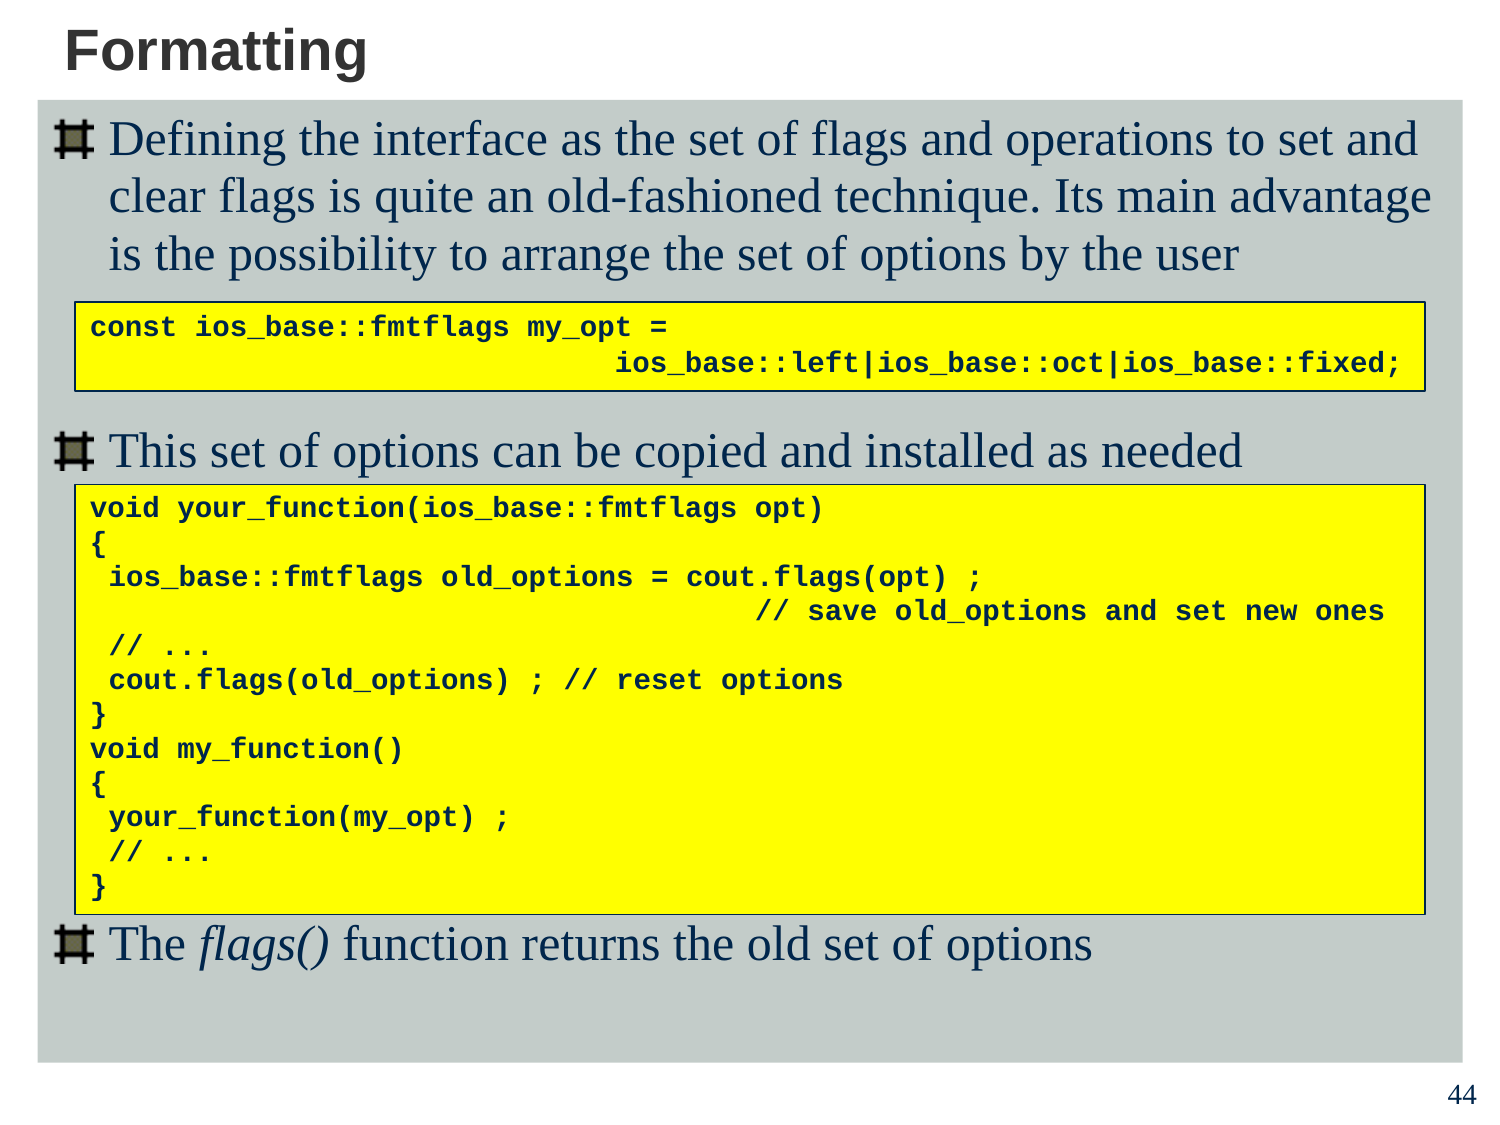

# Formatting
Defining the interface as the set of flags and operations to set and clear flags is quite an old-fashioned technique. Its main advantage is the possibility to arrange the set of options by the user
This set of options can be copied and installed as needed
The flags() function returns the old set of options
const ios_base::fmtflags my_opt =
 ios_base::left|ios_base::oct|ios_base::fixed;
void your_function(ios_base::fmtflags opt)
{
	ios_base::fmtflags old_options = cout.flags(opt) ;
 // save old_options and set new ones
	// ...
	cout.flags(old_options) ; // reset options
}
void my_function()
{
	your_function(my_opt) ;
	// ...
}